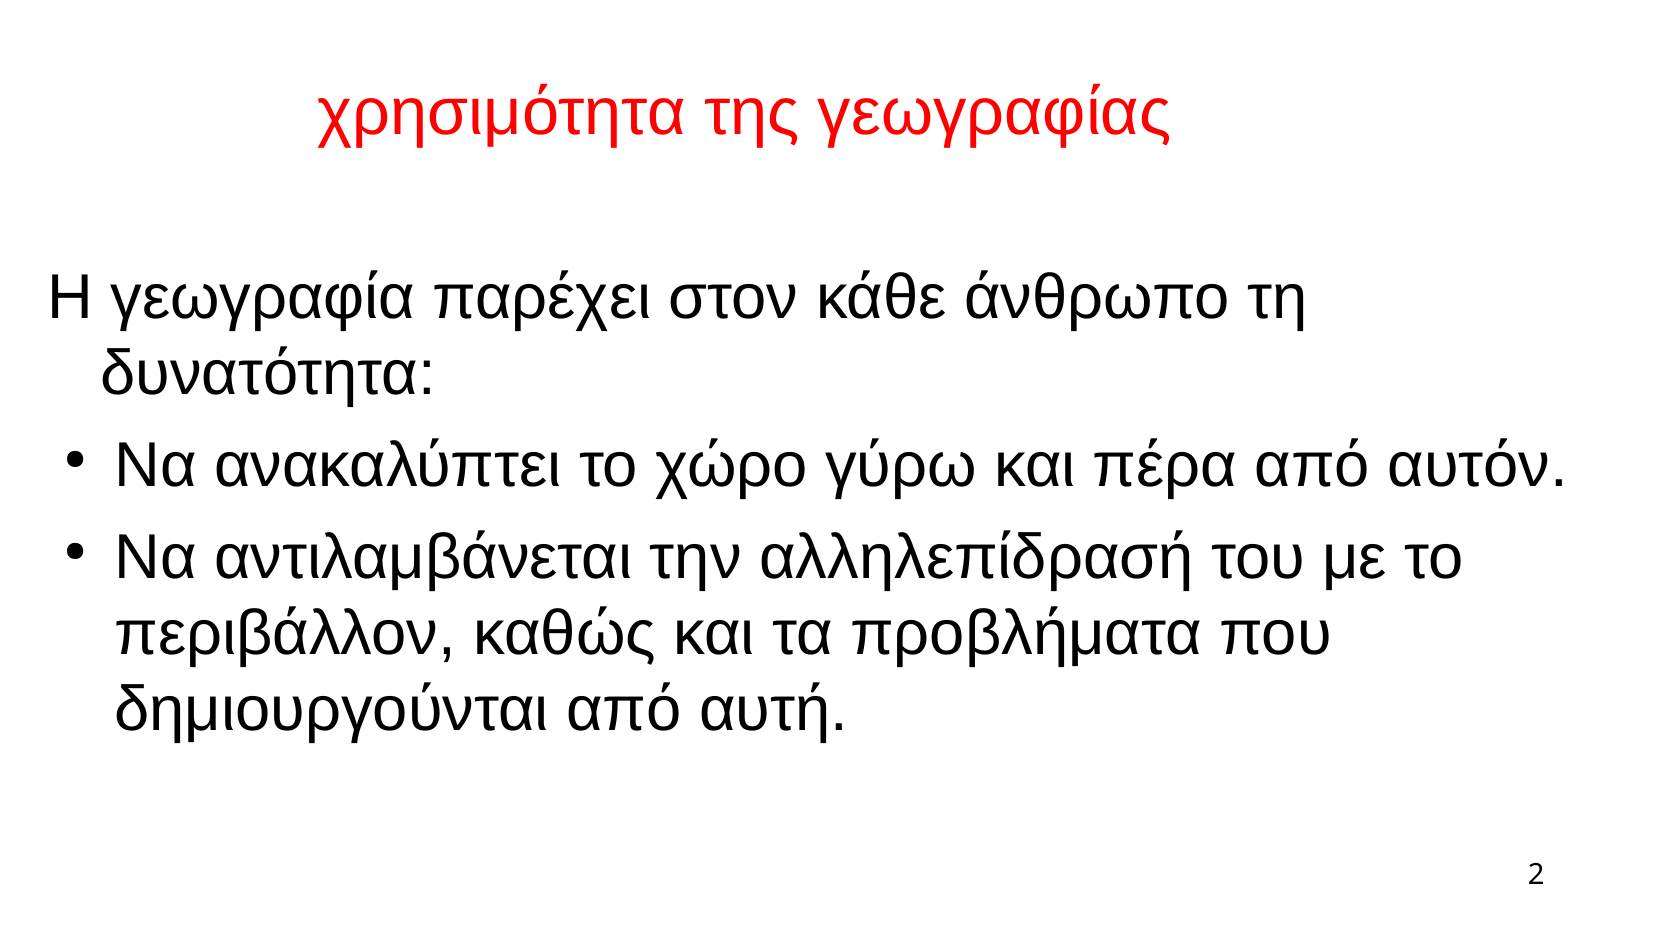

# χρησιμότητα της γεωγραφίας
Η γεωγραφία παρέχει στον κάθε άνθρωπο τη δυνατότητα:
Να ανακαλύπτει το χώρο γύρω και πέρα από αυτόν.
Να αντιλαμβάνεται την αλληλεπίδρασή του με το περιβάλλον, καθώς και τα προβλήματα που δημιουργούνται από αυτή.